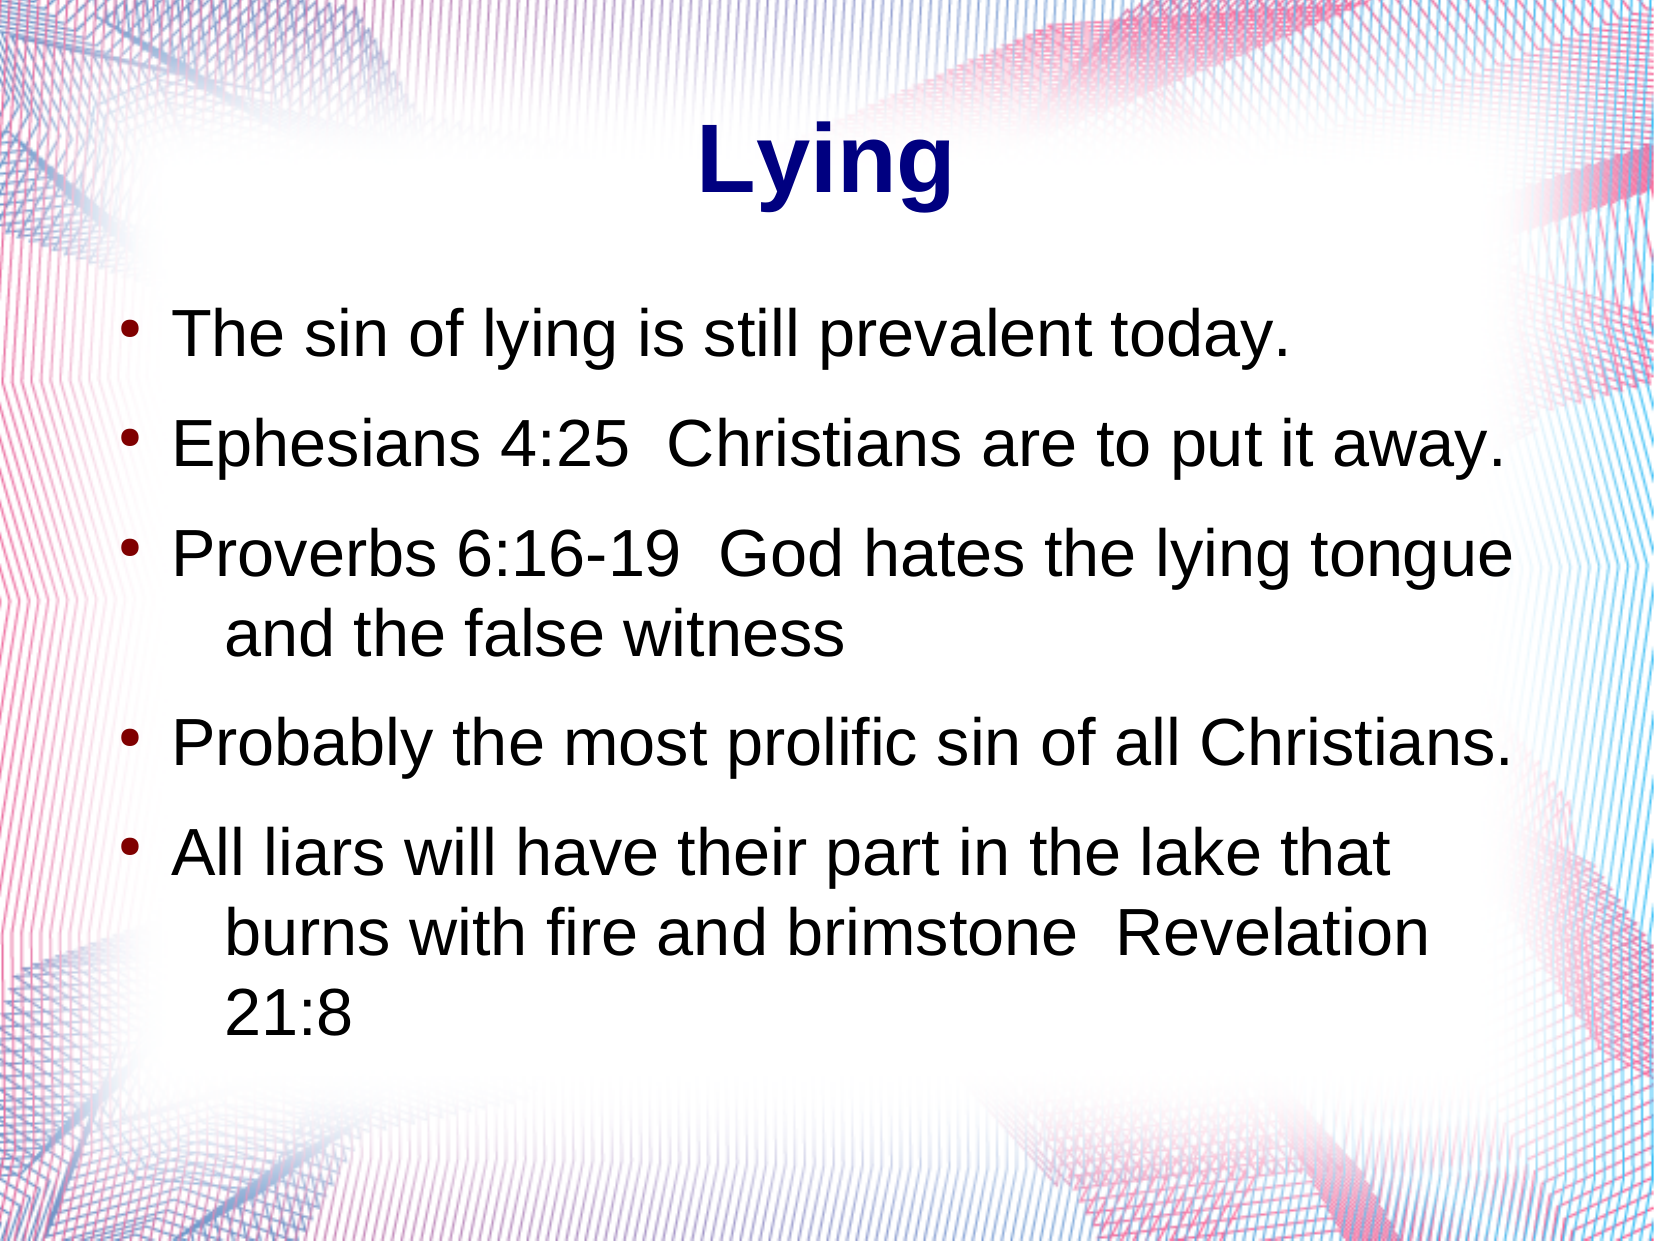

# Lying
The sin of lying is still prevalent today.
Ephesians 4:25 Christians are to put it away.
Proverbs 6:16-19 God hates the lying tongue and the false witness
Probably the most prolific sin of all Christians.
All liars will have their part in the lake that burns with fire and brimstone Revelation 21:8